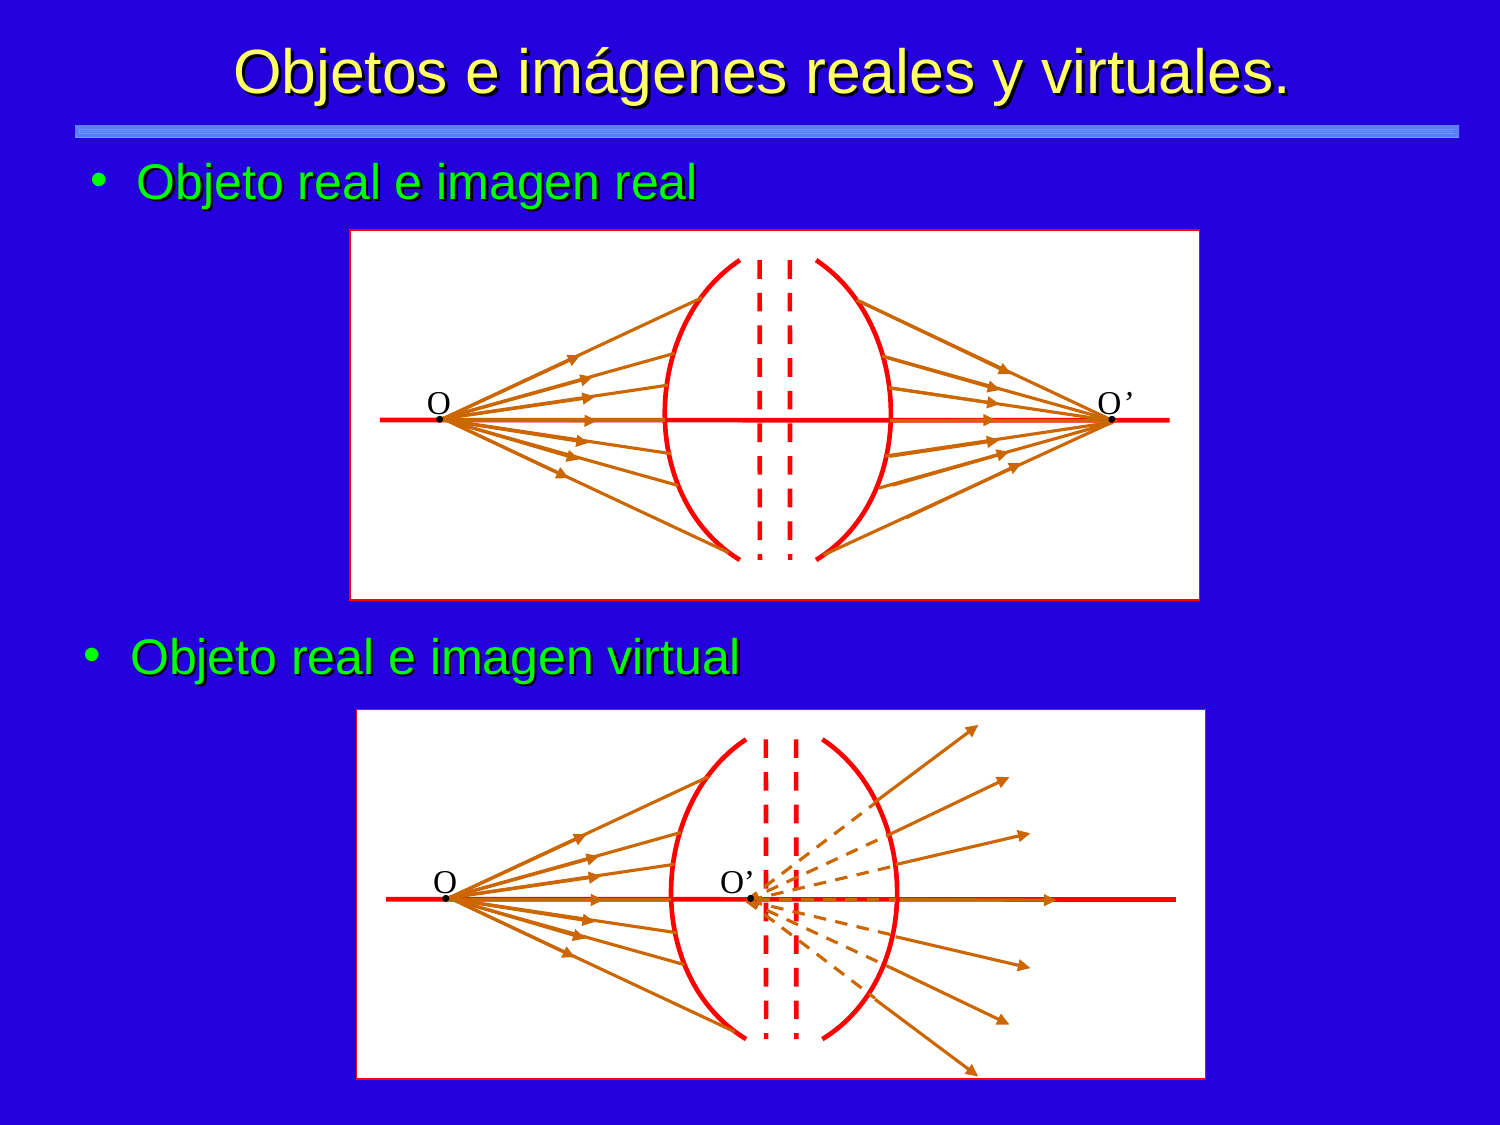

Objetos e imágenes reales y virtuales.
Objeto real e imagen real
O
O’
Objeto real e imagen virtual
O
O’